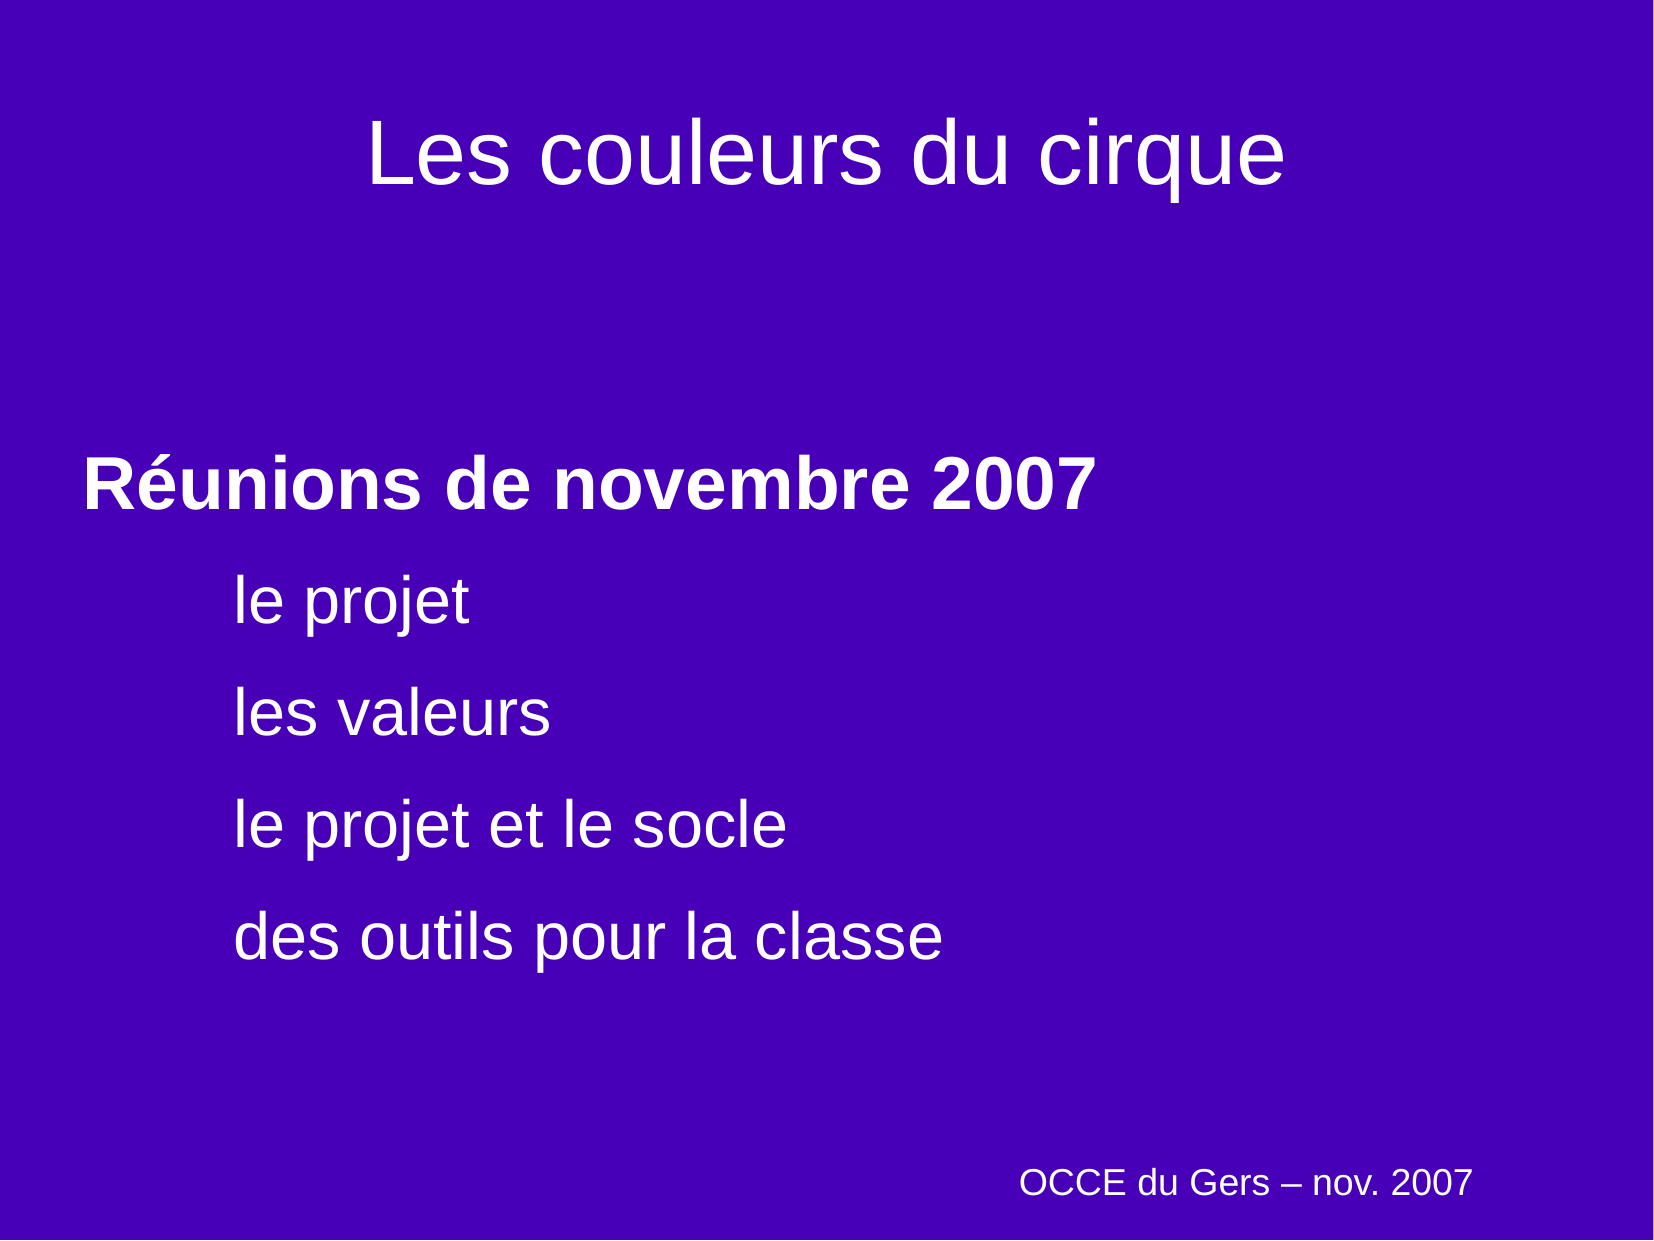

# Les couleurs du cirque
Réunions de novembre 2007
le projet
les valeurs
le projet et le socle
des outils pour la classe
OCCE du Gers – nov. 2007